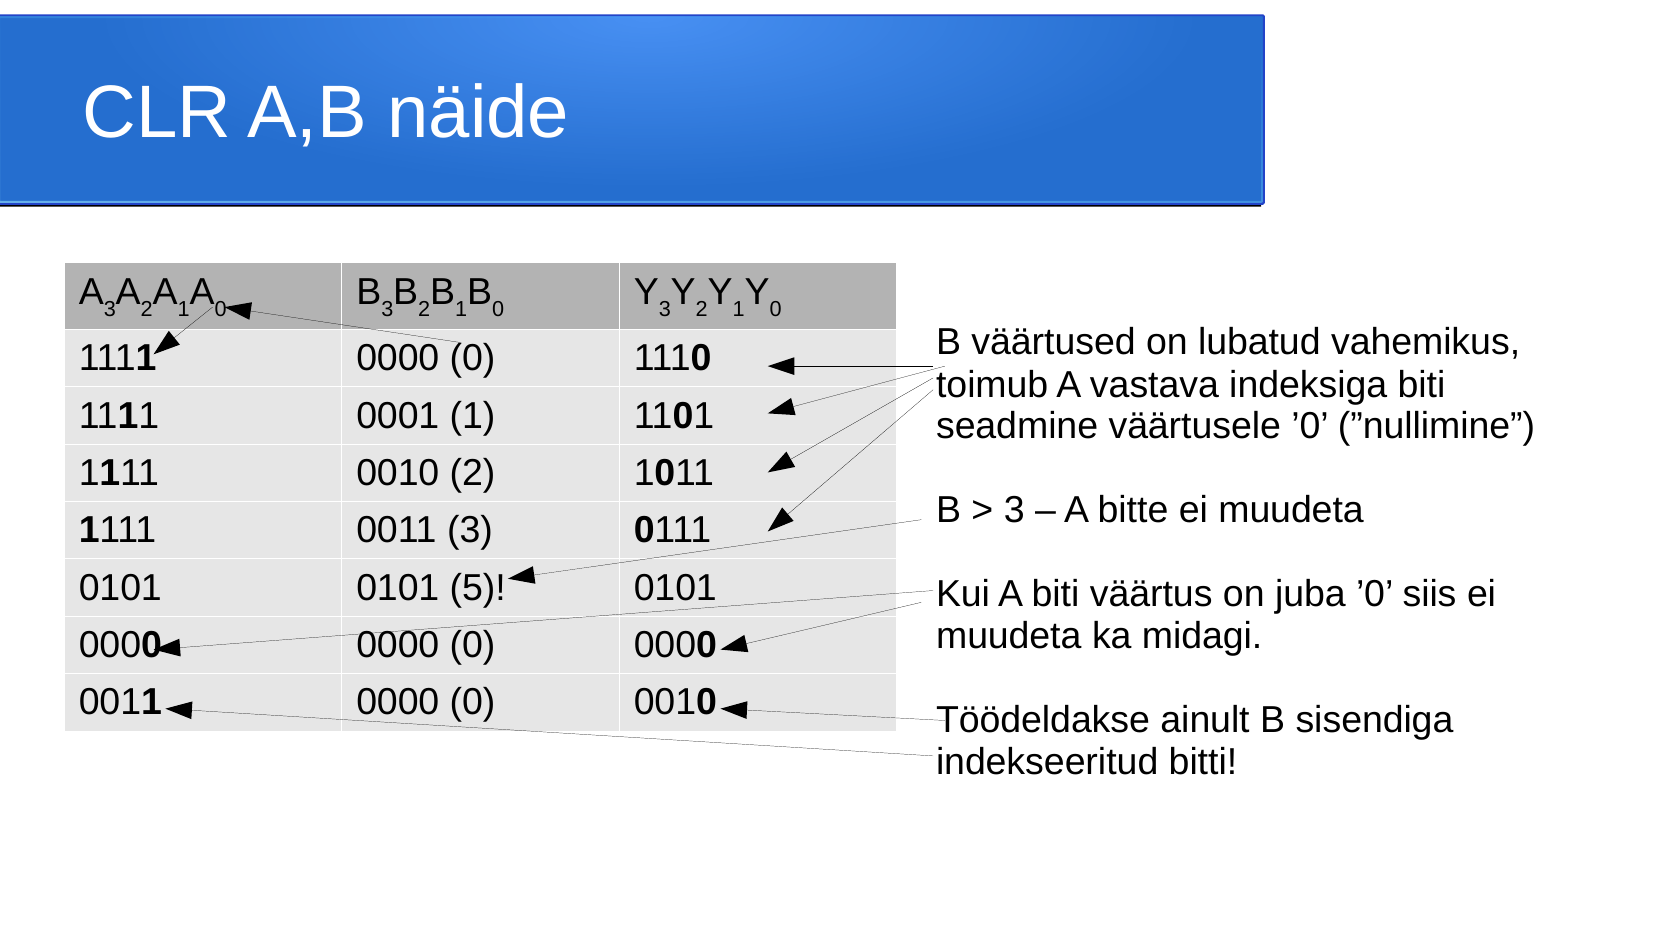

# CLR A,B näide
| A3A2A1A0 | B3B2B1B0 | Y3Y2Y1Y0 |
| --- | --- | --- |
| 1111 | 0000 (0) | 1110 |
| 1111 | 0001 (1) | 1101 |
| 1111 | 0010 (2) | 1011 |
| 1111 | 0011 (3) | 0111 |
| 0101 | 0101 (5)! | 0101 |
| 0000 | 0000 (0) | 0000 |
| 0011 | 0000 (0) | 0010 |
B väärtused on lubatud vahemikus, toimub A vastava indeksiga biti seadmine väärtusele ’0’ (”nullimine”)
B > 3 – A bitte ei muudeta
Kui A biti väärtus on juba ’0’ siis ei muudeta ka midagi.
Töödeldakse ainult B sisendiga indekseeritud bitti!